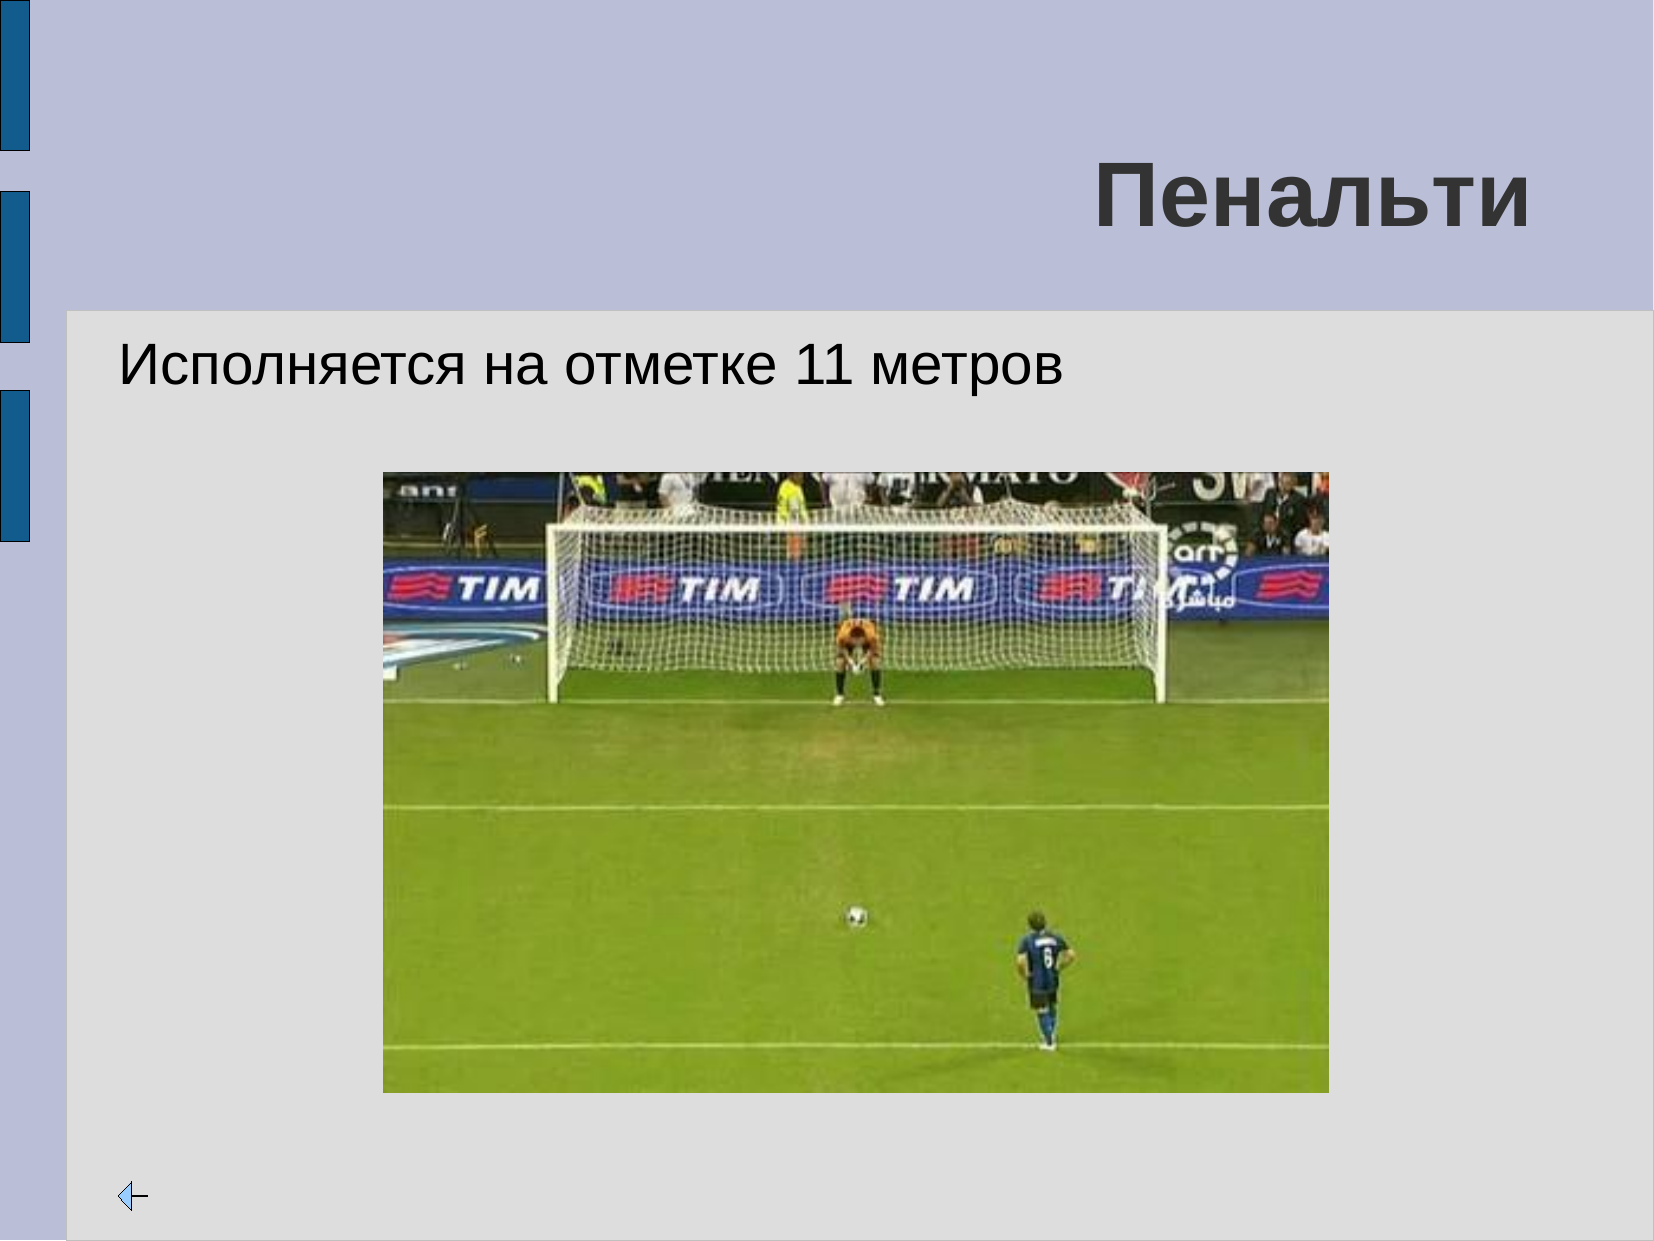

# Пенальти
Исполняется на отметке 11 метров